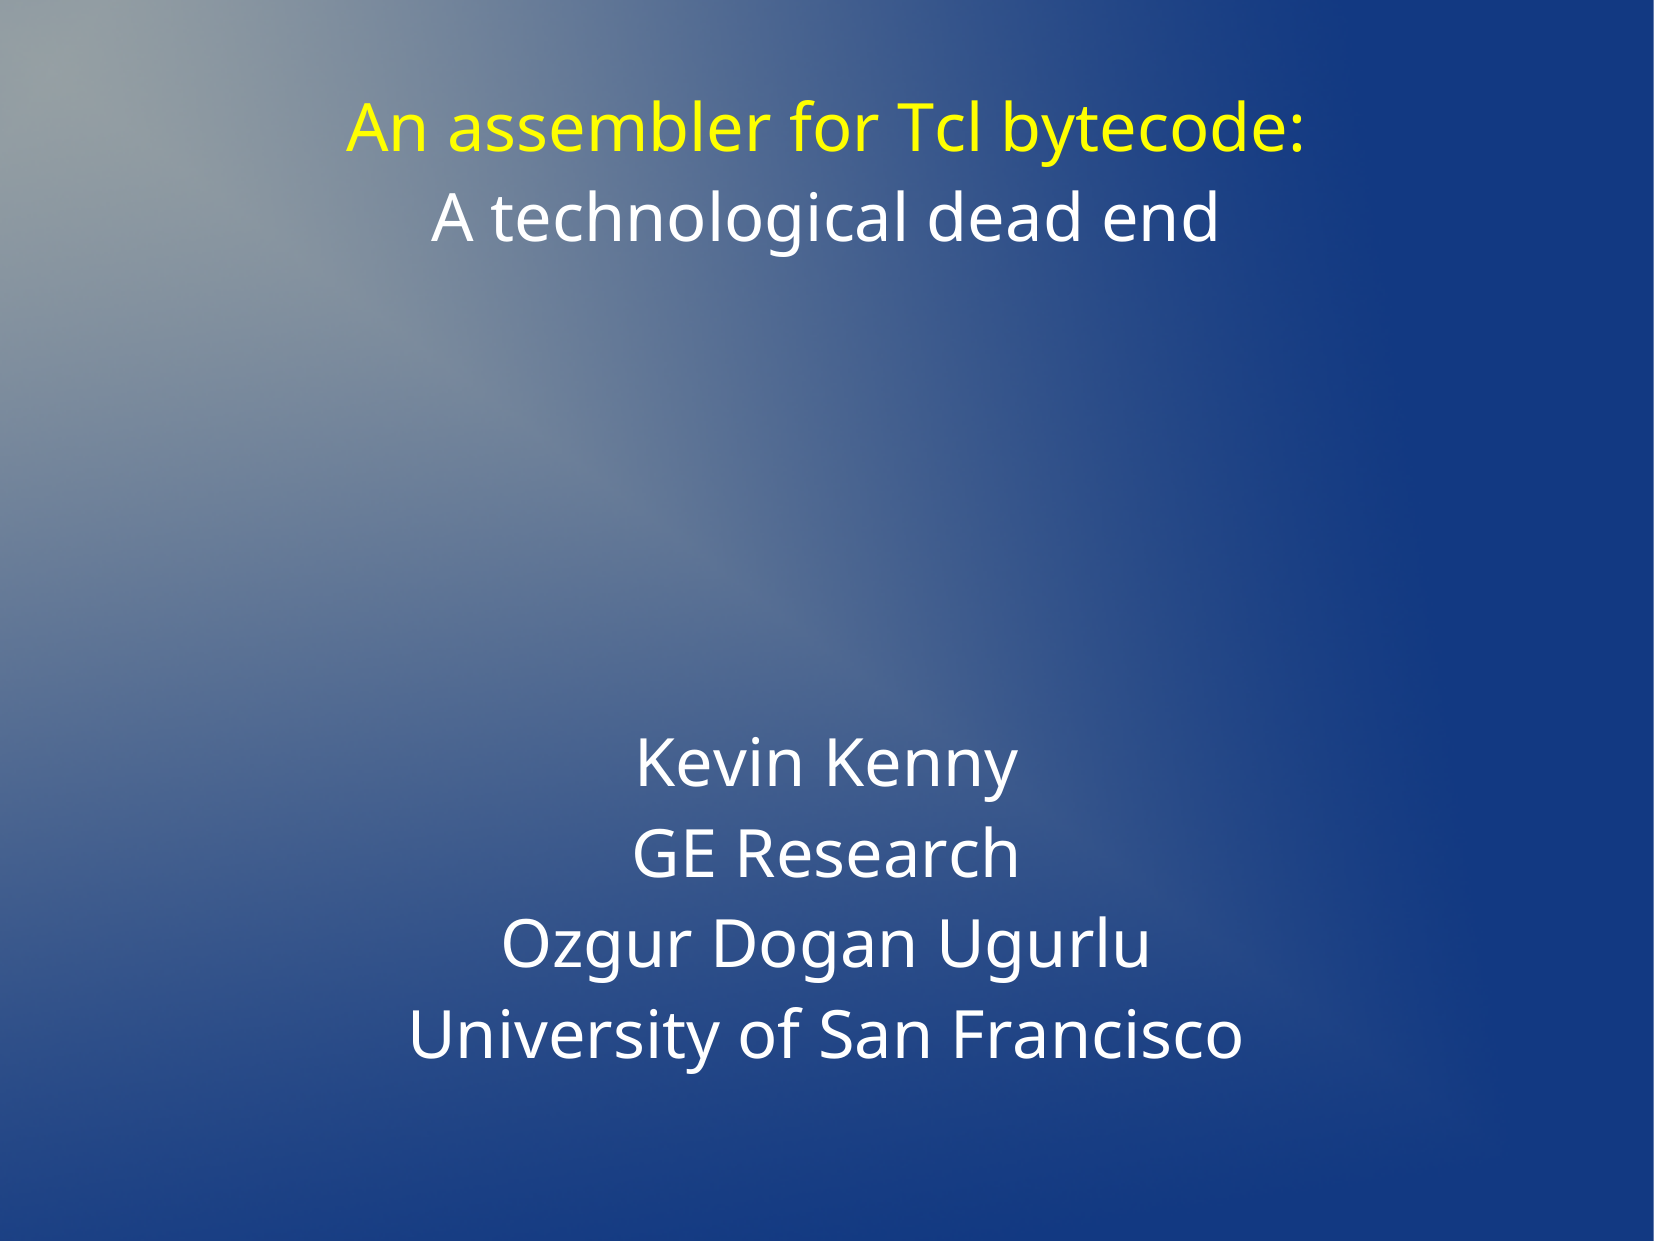

# An assembler for Tcl bytecode: A technological dead end
Kevin Kenny
GE Research
Ozgur Dogan Ugurlu
University of San Francisco